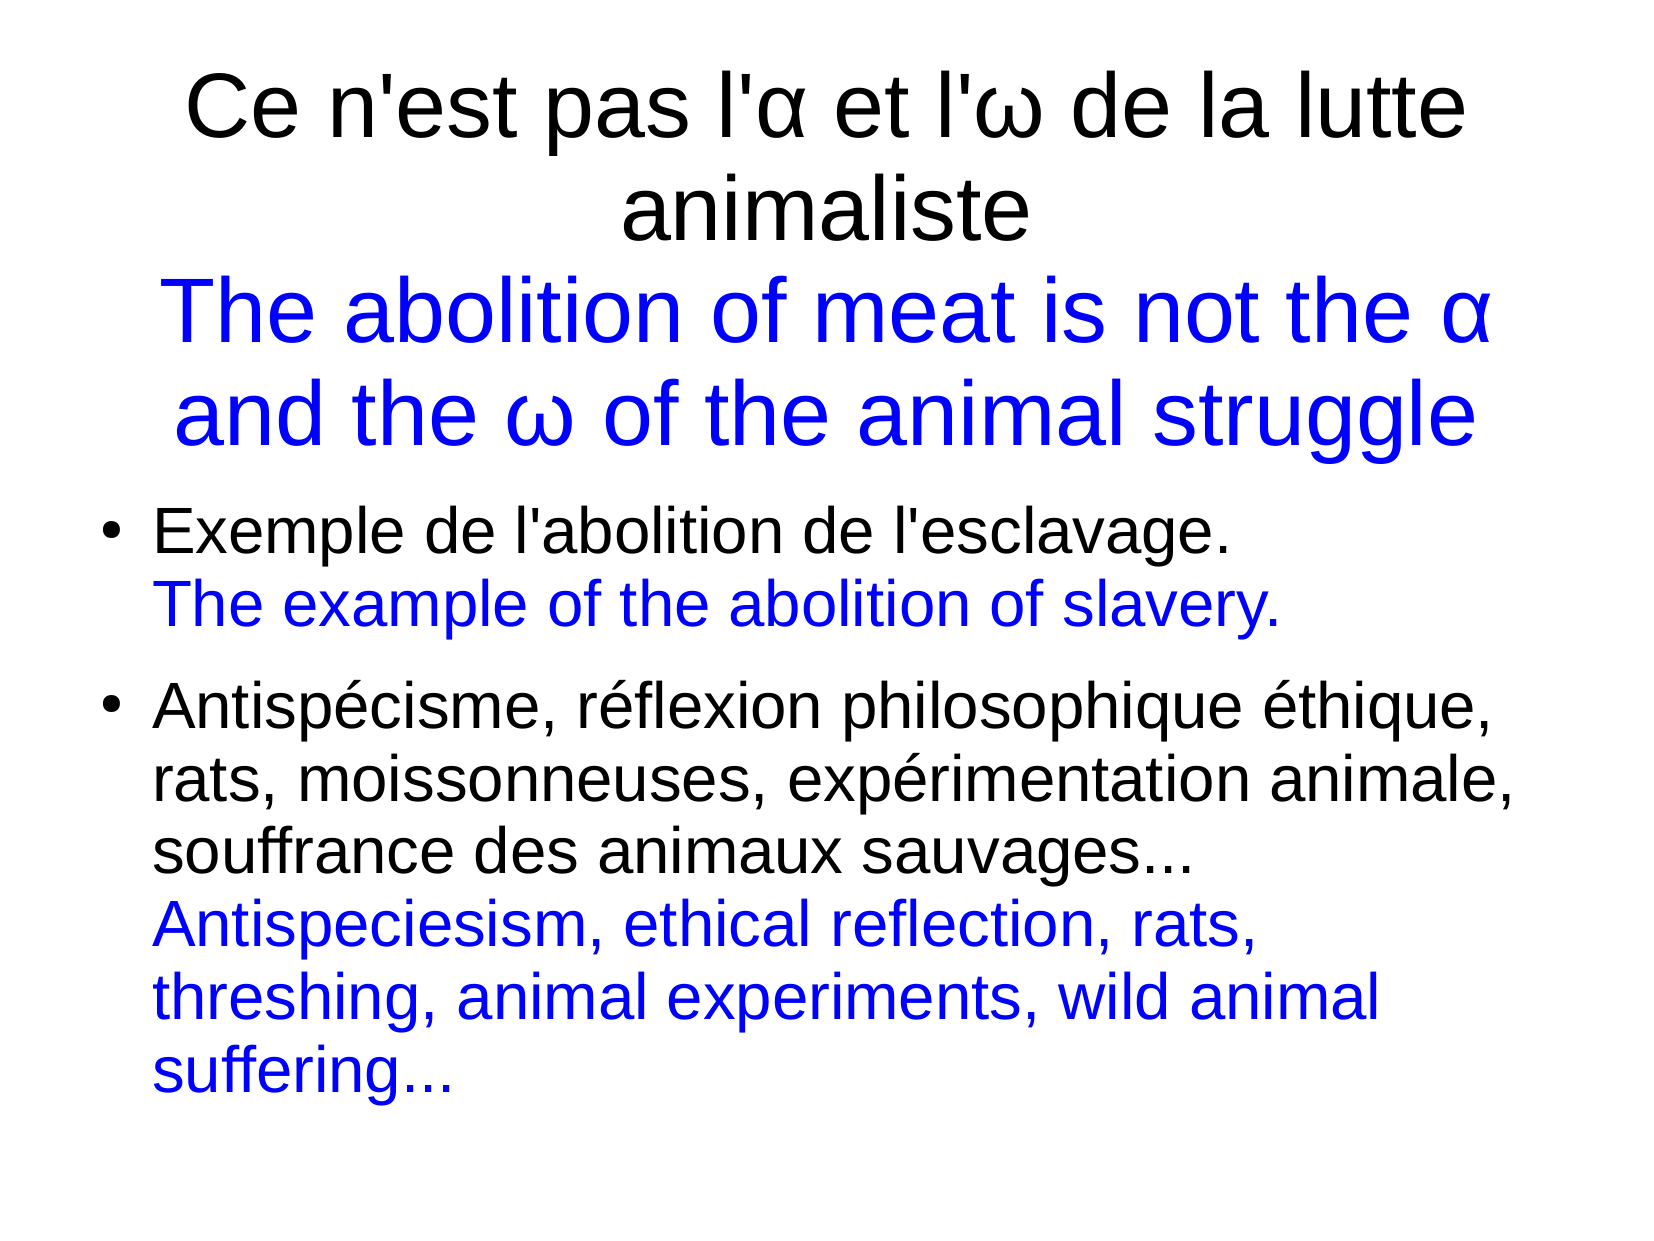

# Ce n'est pas l'α et l'ω de la lutte animaliste The abolition of meat is not the α and the ω of the animal struggle
Exemple de l'abolition de l'esclavage.
The example of the abolition of slavery.
Antispécisme, réflexion philosophique éthique, rats, moissonneuses, expérimentation animale, souffrance des animaux sauvages...
Antispeciesism, ethical reflection, rats, threshing, animal experiments, wild animal suffering...